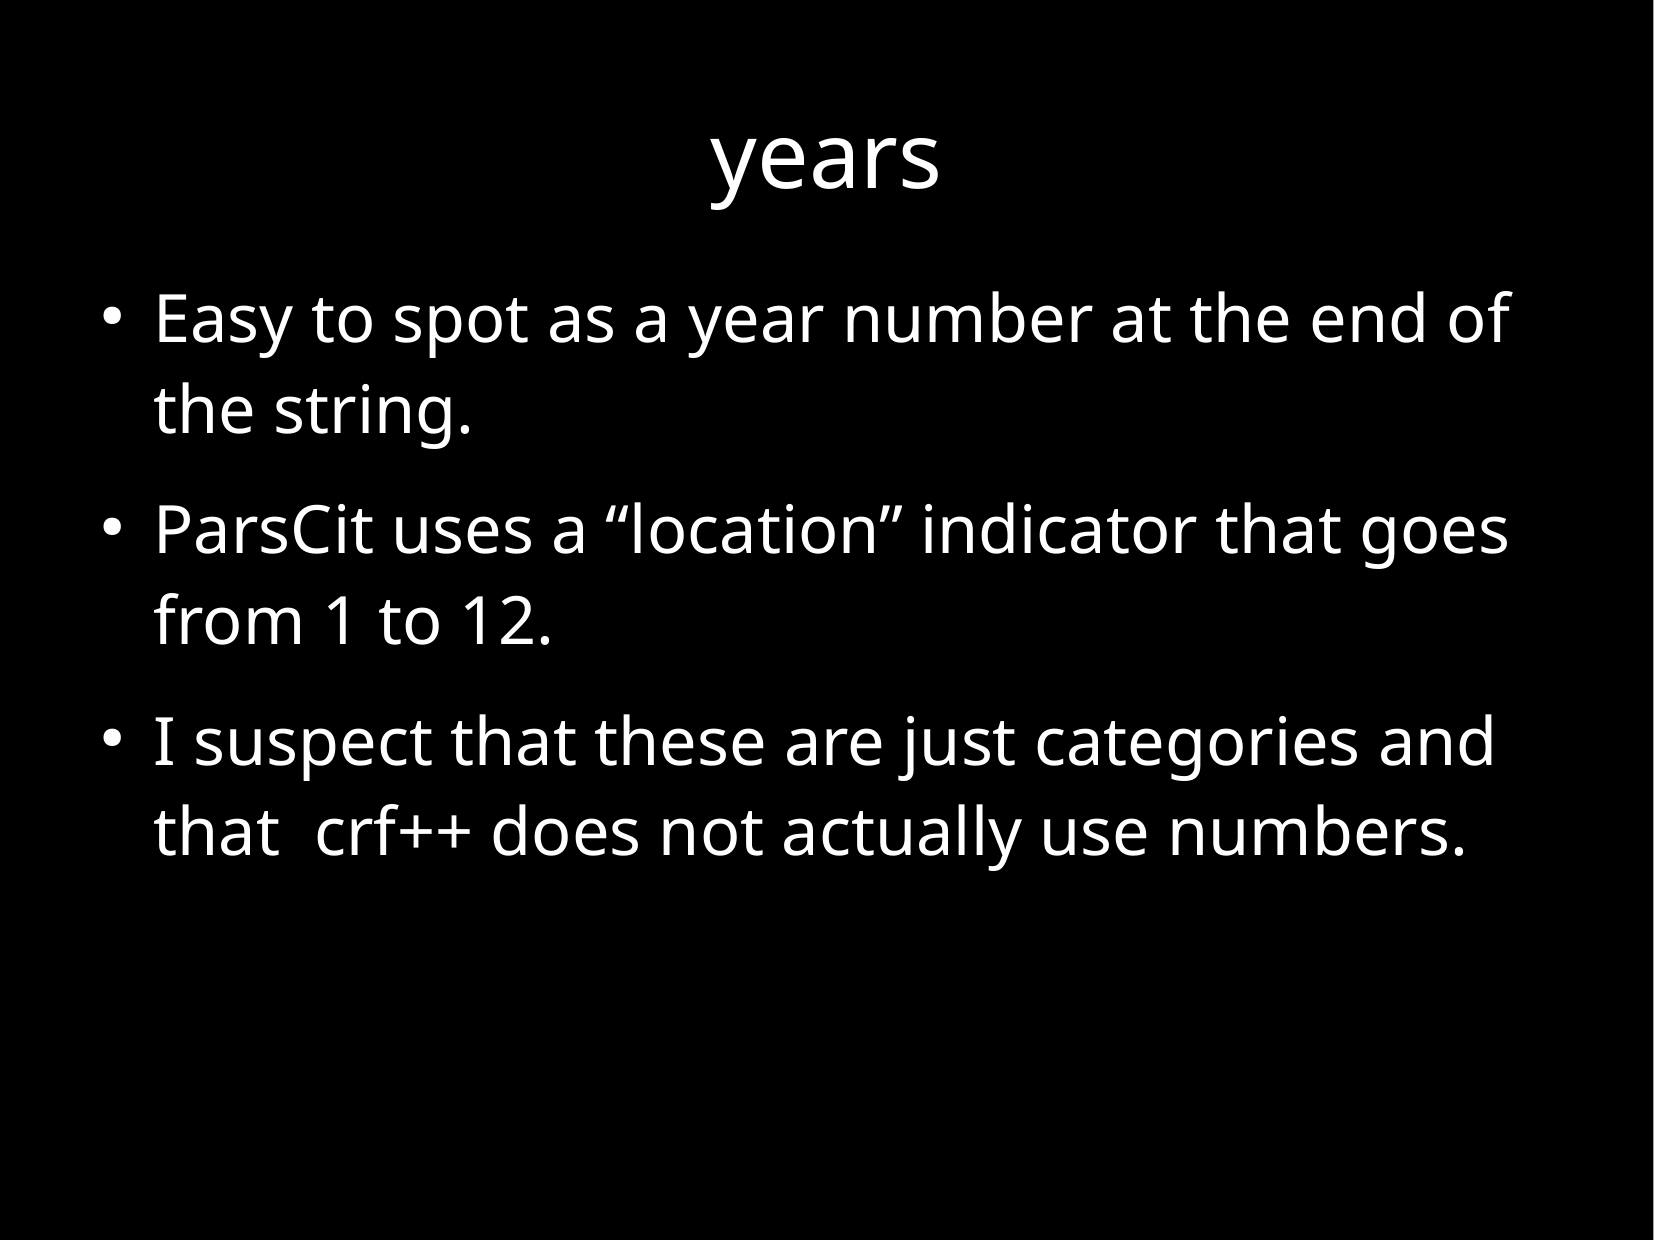

# years
Easy to spot as a year number at the end of the string.
ParsCit uses a “location” indicator that goes from 1 to 12.
I suspect that these are just categories and that crf++ does not actually use numbers.